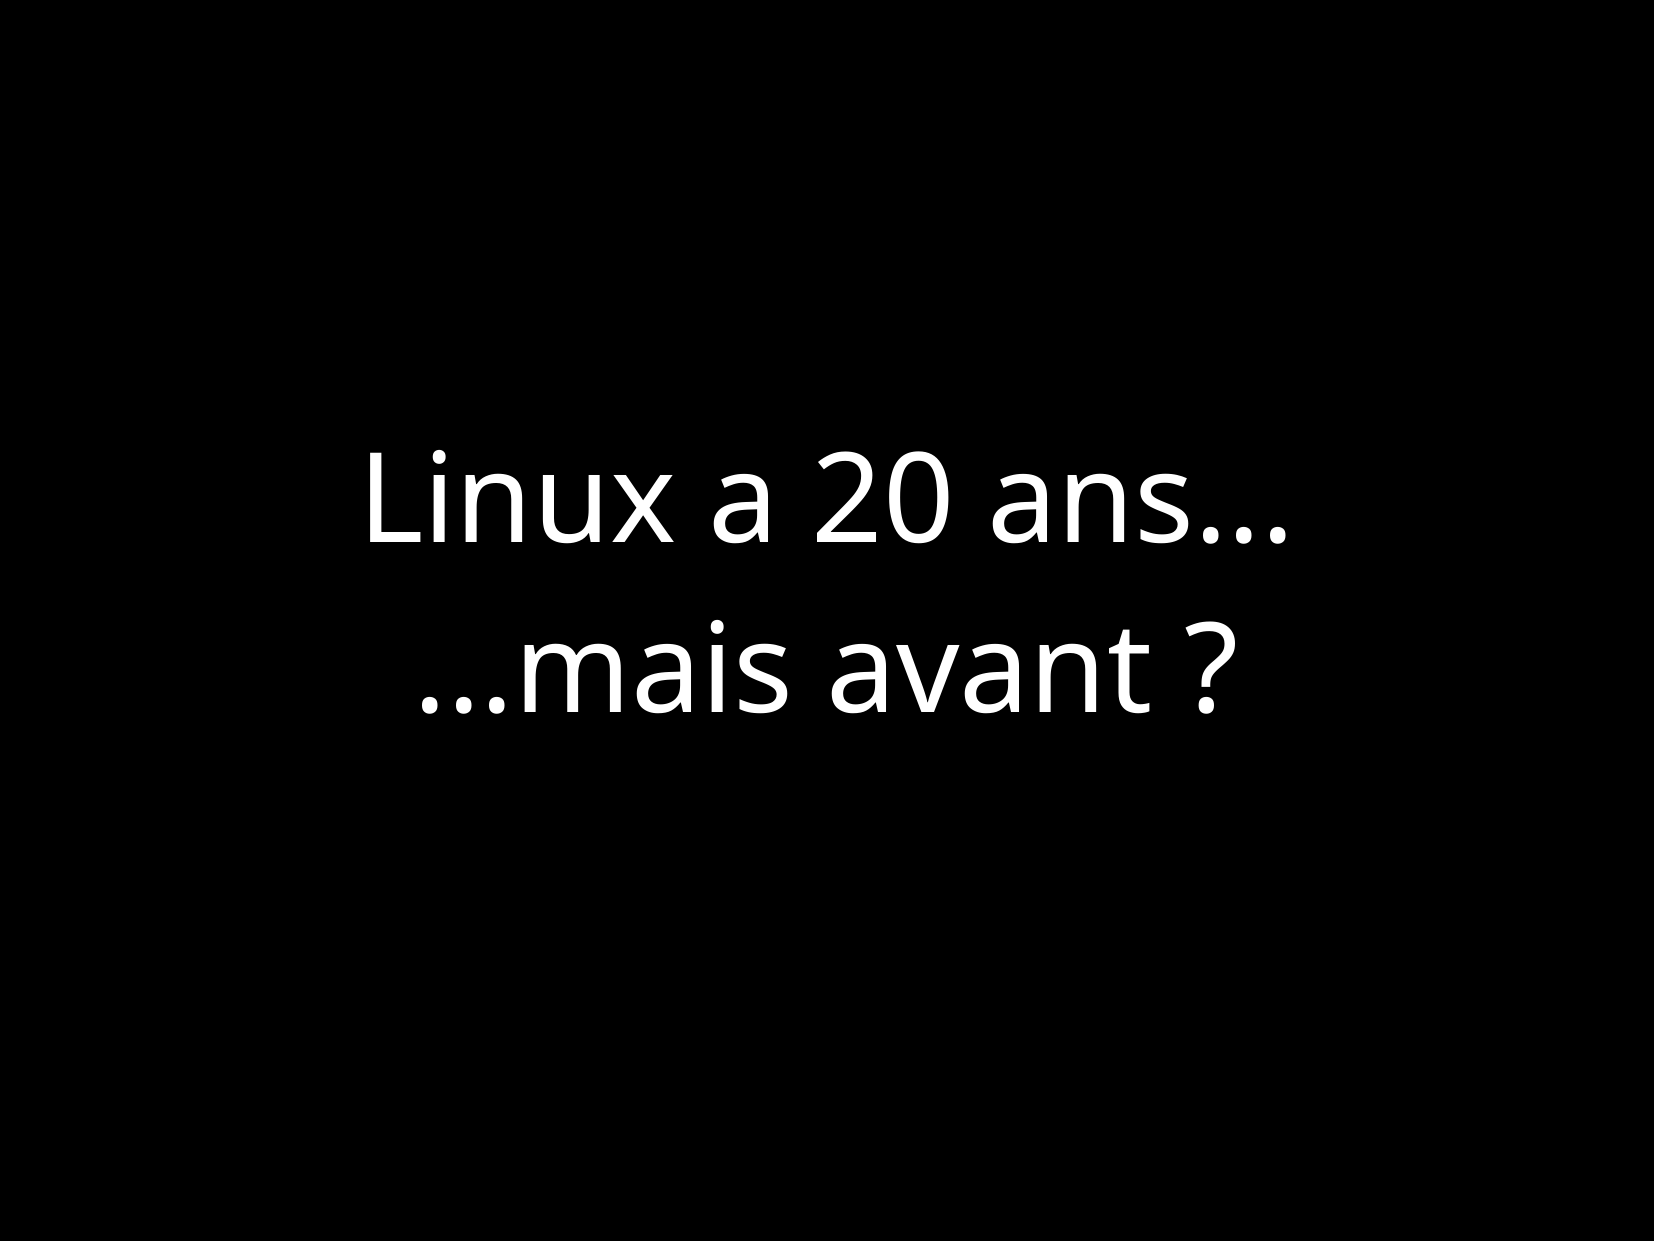

# Linux a 20 ans...
...mais avant ?